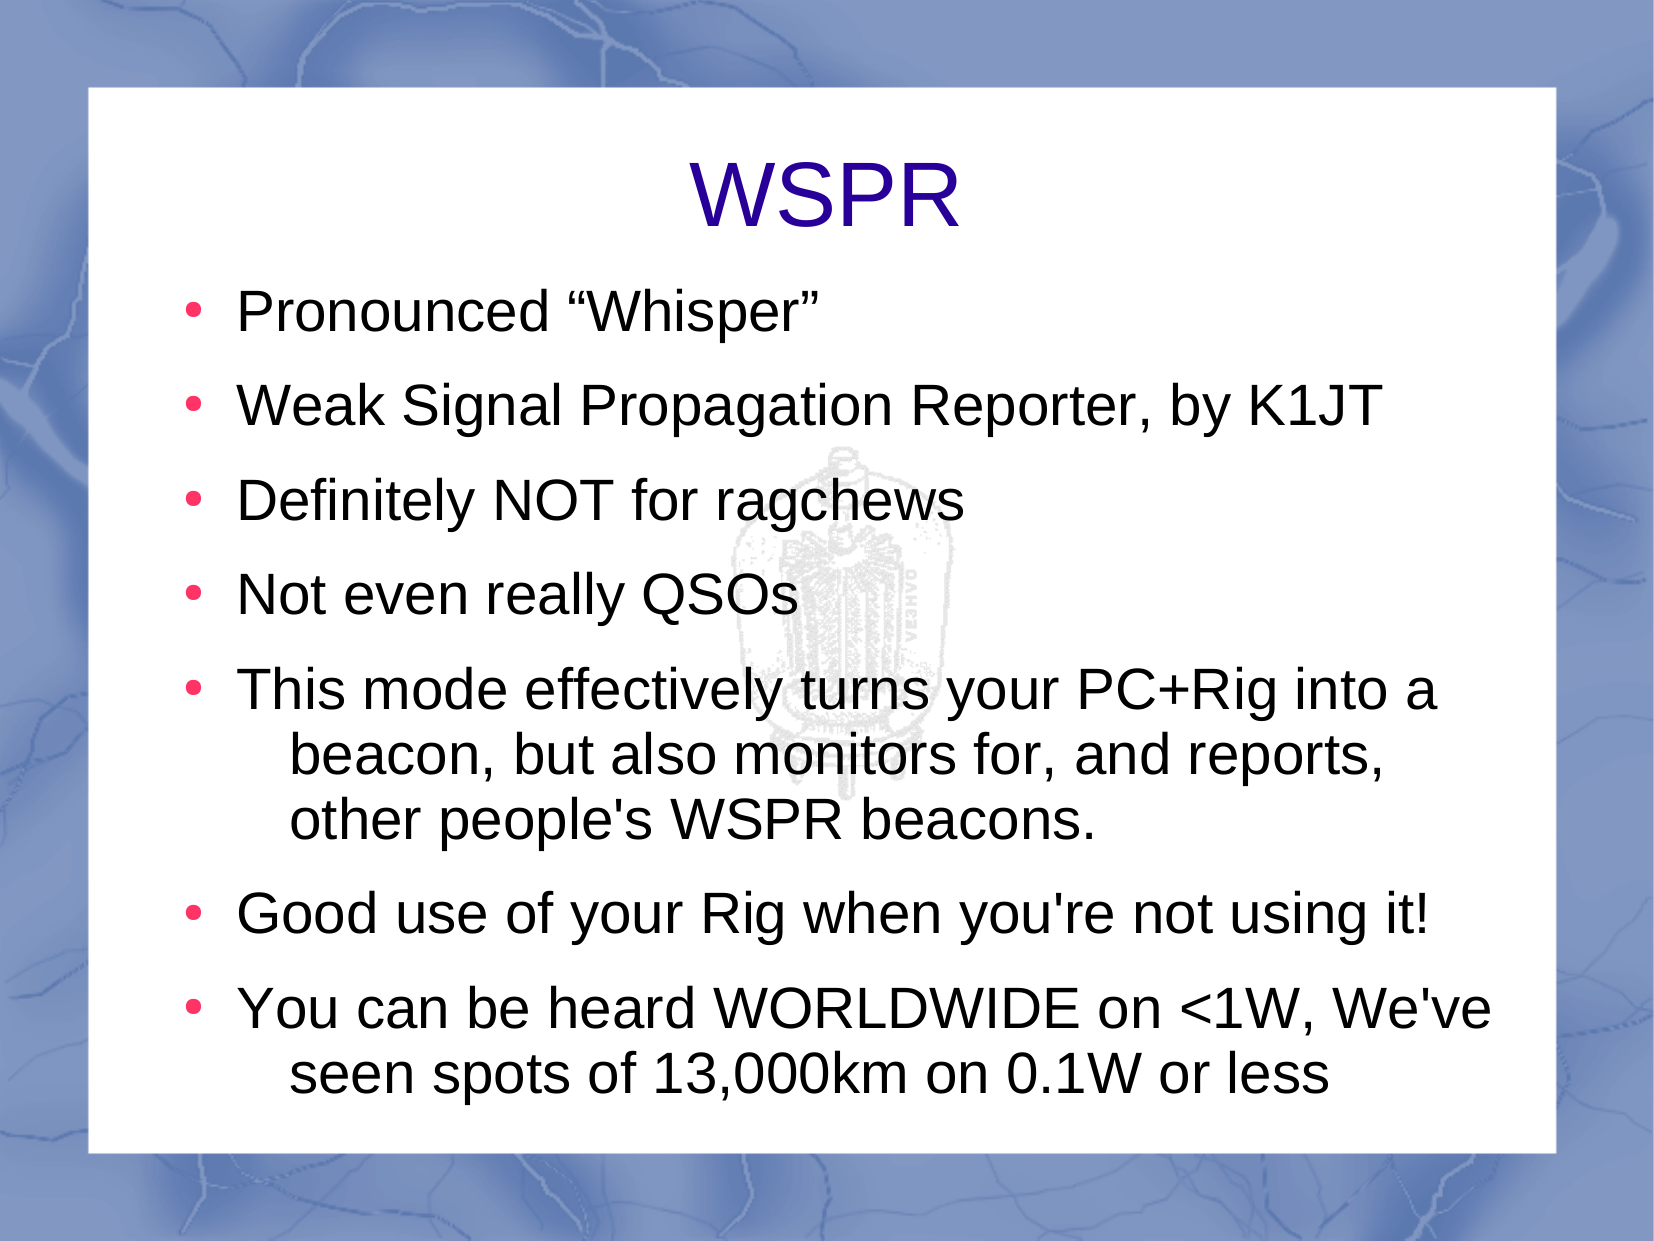

# WSPR
Pronounced “Whisper”
Weak Signal Propagation Reporter, by K1JT
Definitely NOT for ragchews
Not even really QSOs
This mode effectively turns your PC+Rig into a beacon, but also monitors for, and reports, other people's WSPR beacons.
Good use of your Rig when you're not using it!
You can be heard WORLDWIDE on <1W, We've seen spots of 13,000km on 0.1W or less